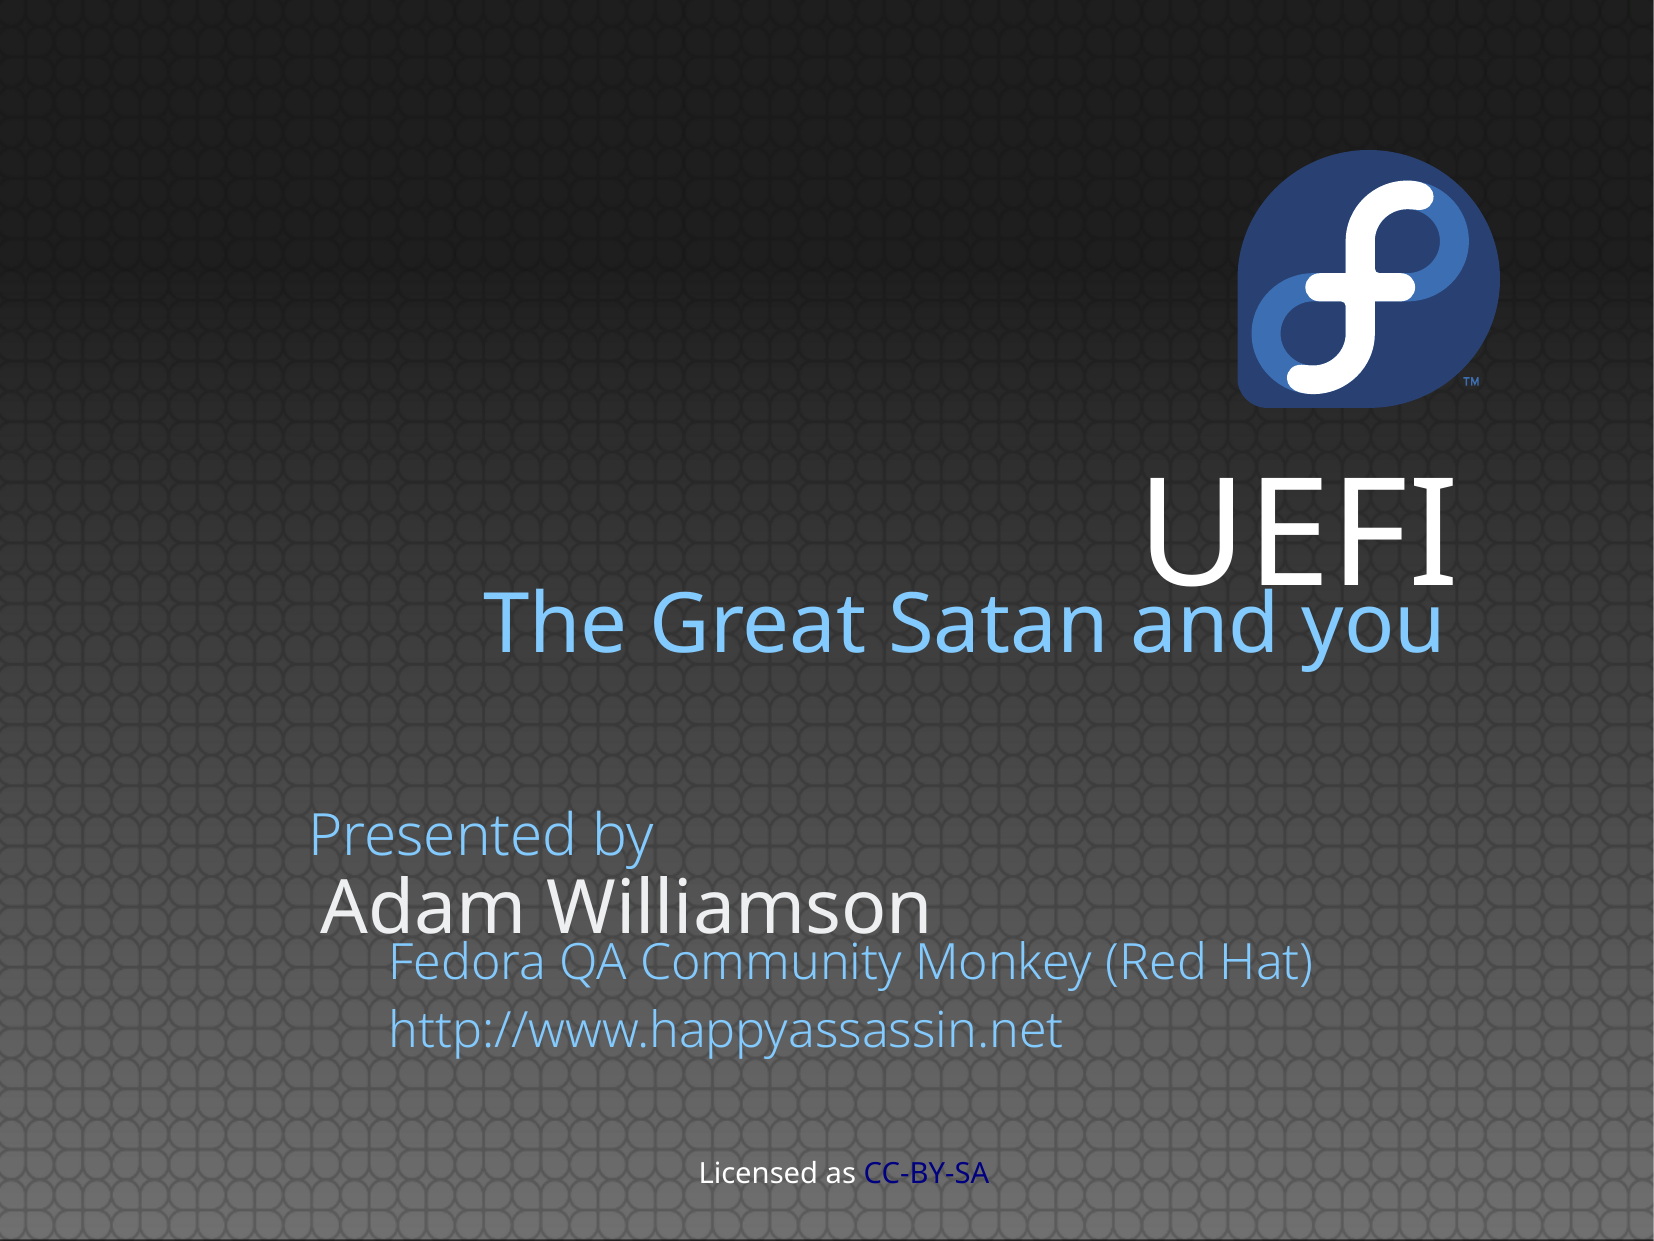

UEFI
# The Great Satan and you
Presented by
Adam Williamson
Fedora QA Community Monkey (Red Hat)
http://www.happyassassin.net
Licensed as CC-BY-SA